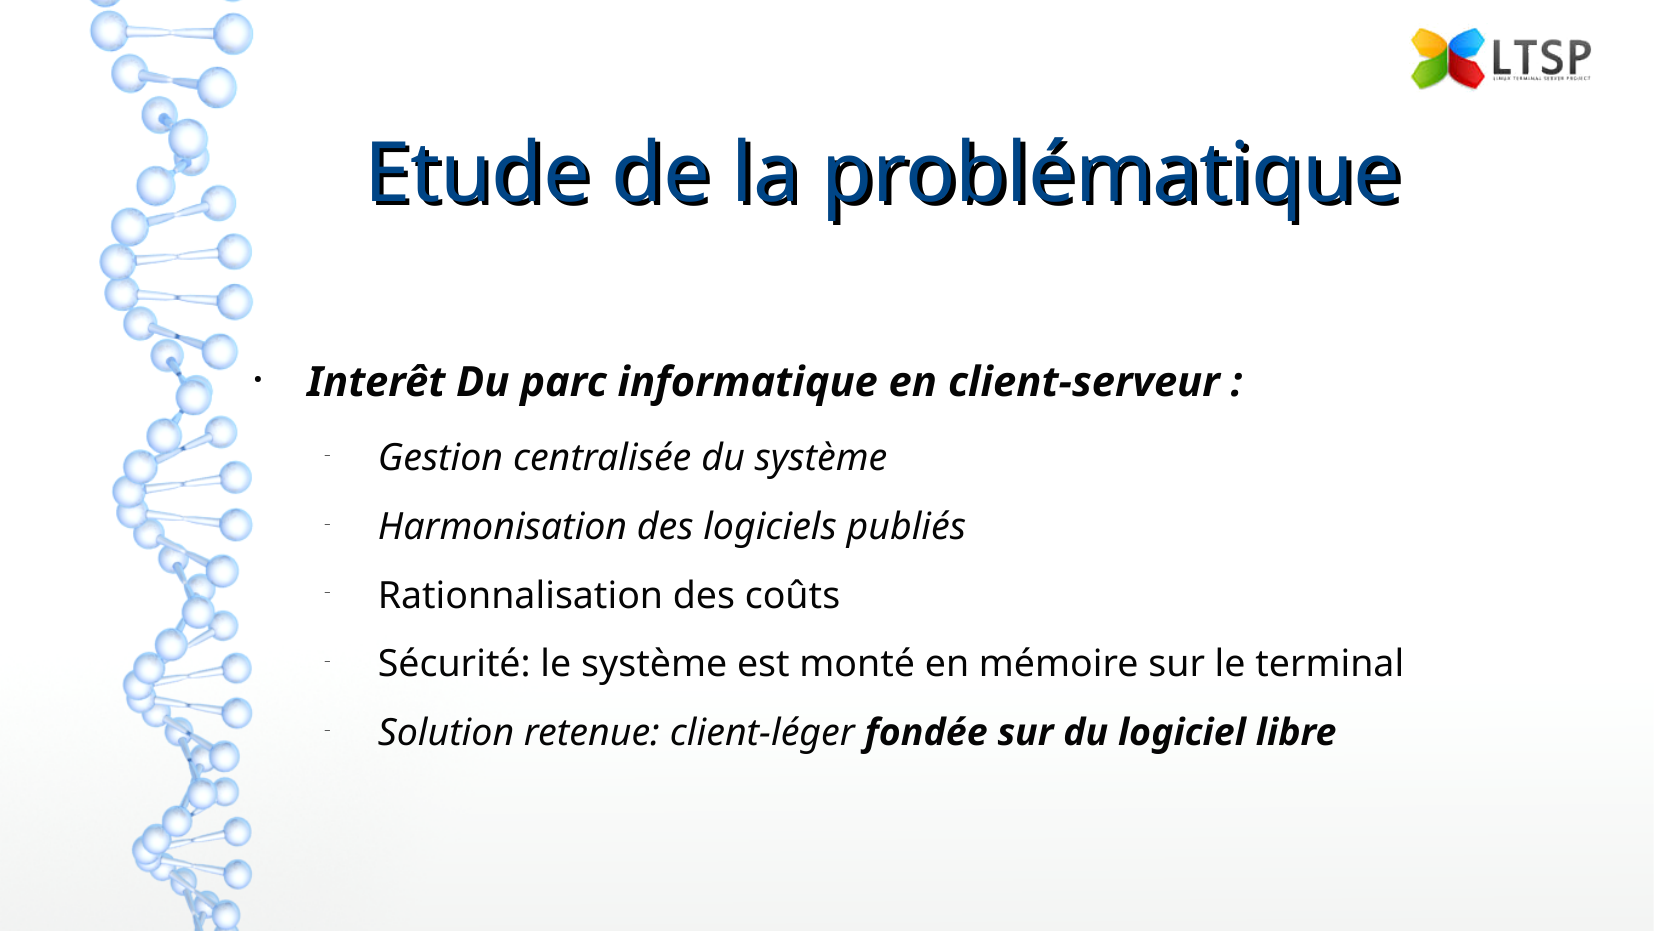

# Etude de la problématique
Interêt Du parc informatique en client-serveur :
Gestion centralisée du système
Harmonisation des logiciels publiés
Rationnalisation des coûts
Sécurité: le système est monté en mémoire sur le terminal
Solution retenue: client-léger fondée sur du logiciel libre